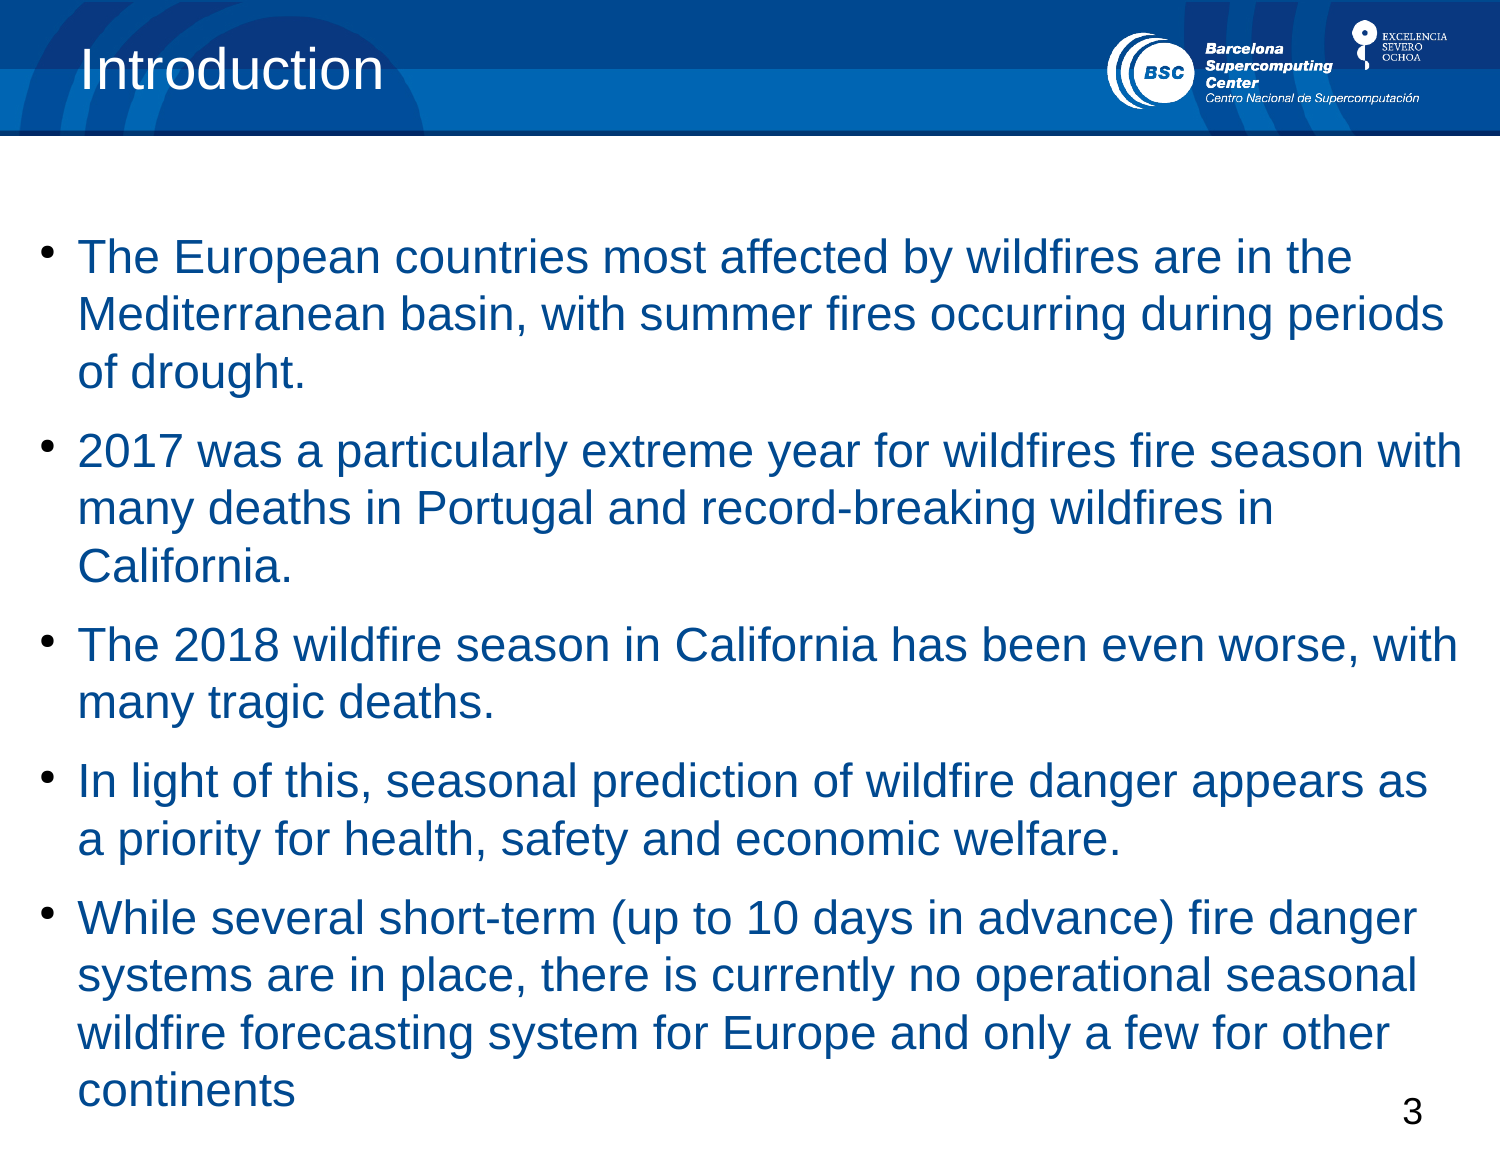

# Introduction
The European countries most affected by wildfires are in the Mediterranean basin, with summer fires occurring during periods of drought.
2017 was a particularly extreme year for wildfires fire season with many deaths in Portugal and record-breaking wildfires in California.
The 2018 wildfire season in California has been even worse, with many tragic deaths.
In light of this, seasonal prediction of wildfire danger appears as a priority for health, safety and economic welfare.
While several short-term (up to 10 days in advance) fire danger systems are in place, there is currently no operational seasonal wildfire forecasting system for Europe and only a few for other continents